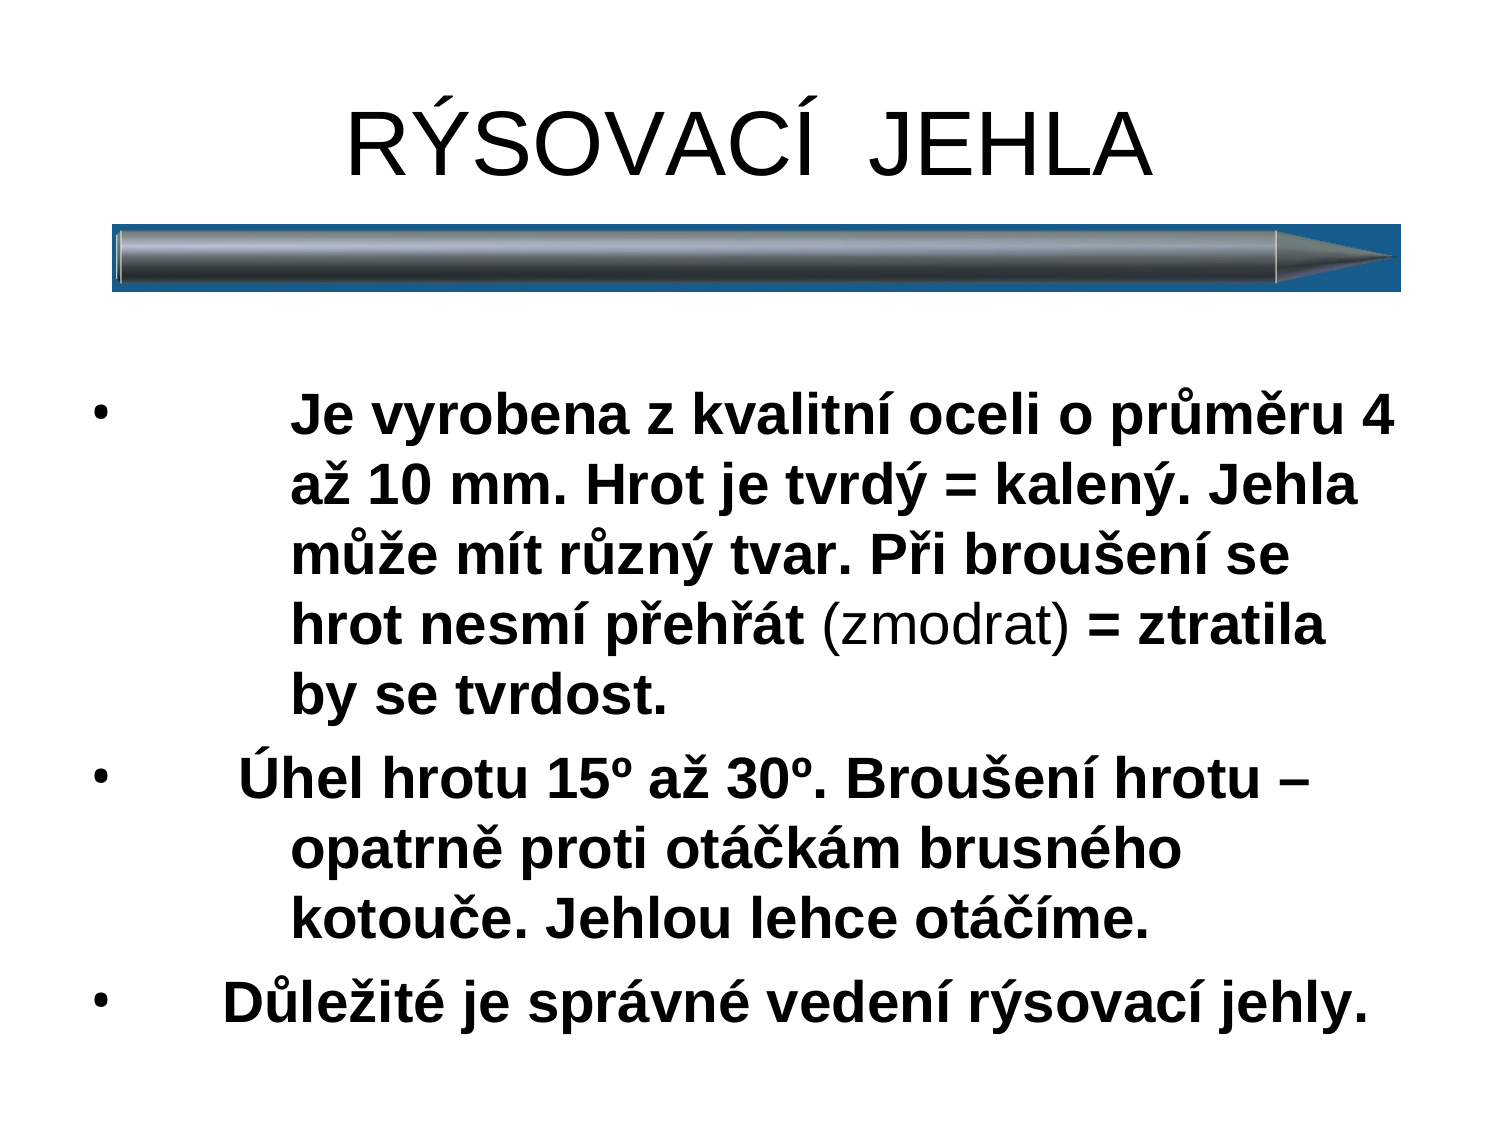

# RÝSOVACÍ JEHLA
 	Je vyrobena z kvalitní oceli o průměru 4 až 10 mm. Hrot je tvrdý = kalený. Jehla může mít různý tvar. Při broušení se hrot nesmí přehřát (zmodrat) = ztratila by se tvrdost.
 Úhel hrotu 15º až 30º. Broušení hrotu – opatrně proti otáčkám brusného kotouče. Jehlou lehce otáčíme.
 Důležité je správné vedení rýsovací jehly.